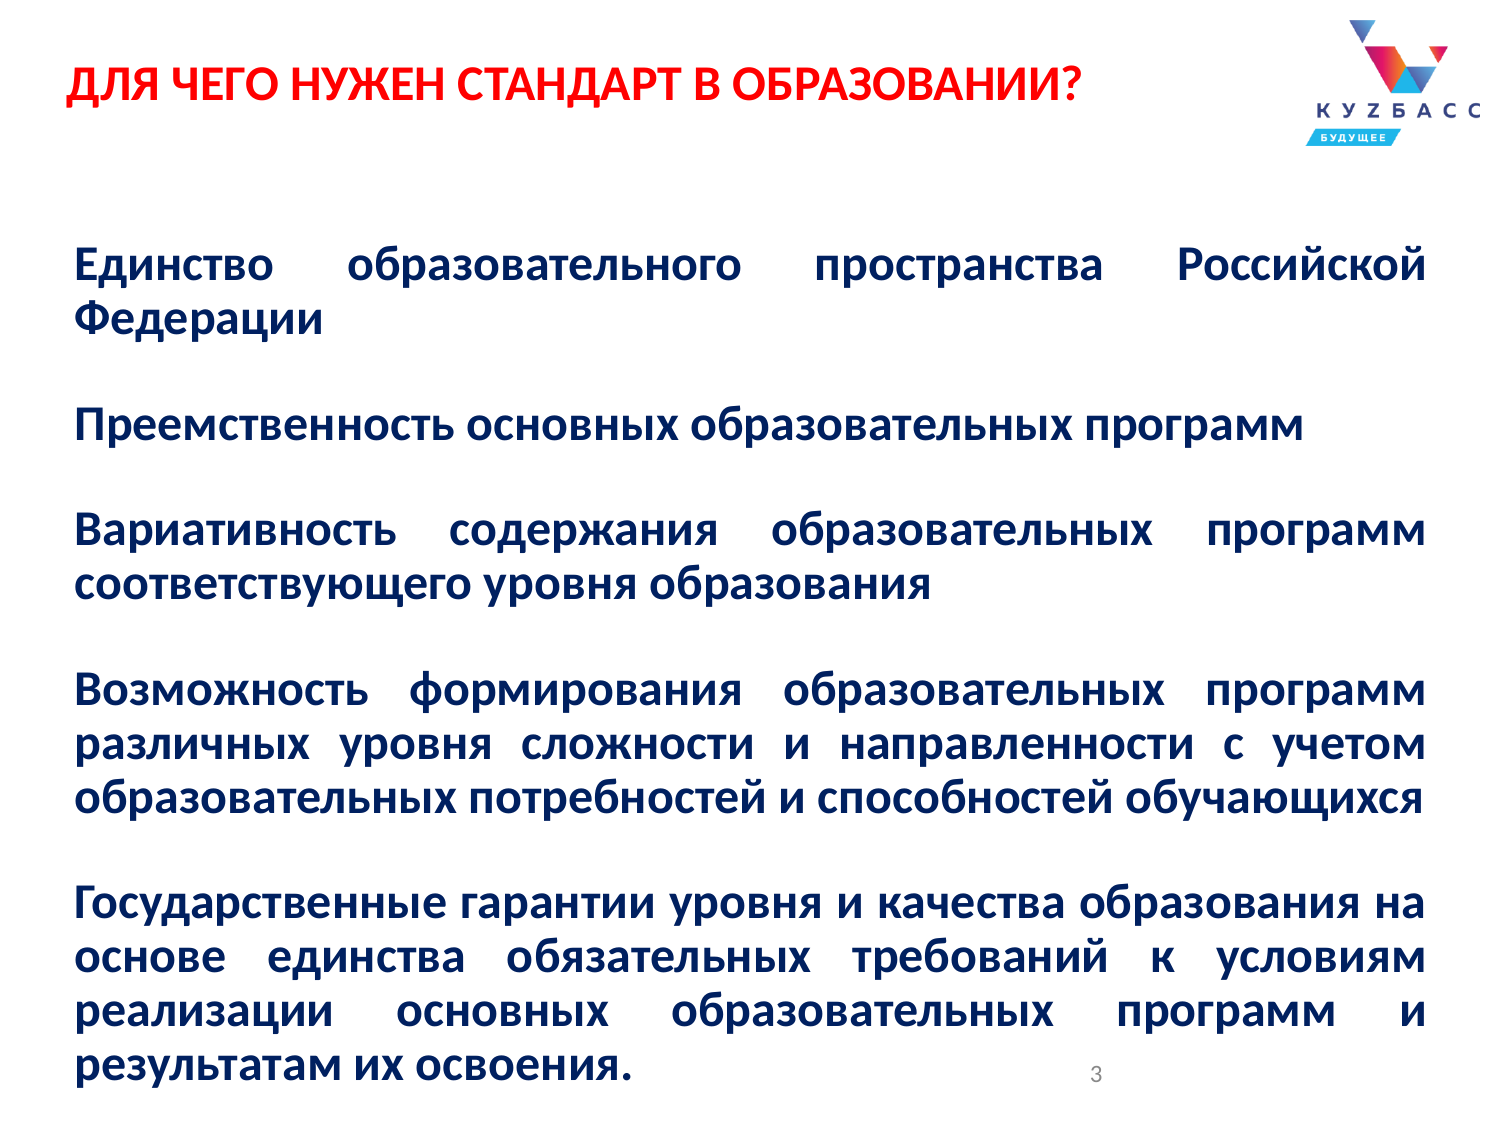

ДЛЯ ЧЕГО НУЖЕН СТАНДАРТ В ОБРАЗОВАНИИ?
Единство образовательного пространства Российской Федерации
Преемственность основных образовательных программ
Вариативность содержания образовательных программ соответствующего уровня образования
Возможность формирования образовательных программ различных уровня сложности и направленности с учетом образовательных потребностей и способностей обучающихся
Государственные гарантии уровня и качества образования на основе единства обязательных требований к условиям реализации основных образовательных программ и результатам их освоения.